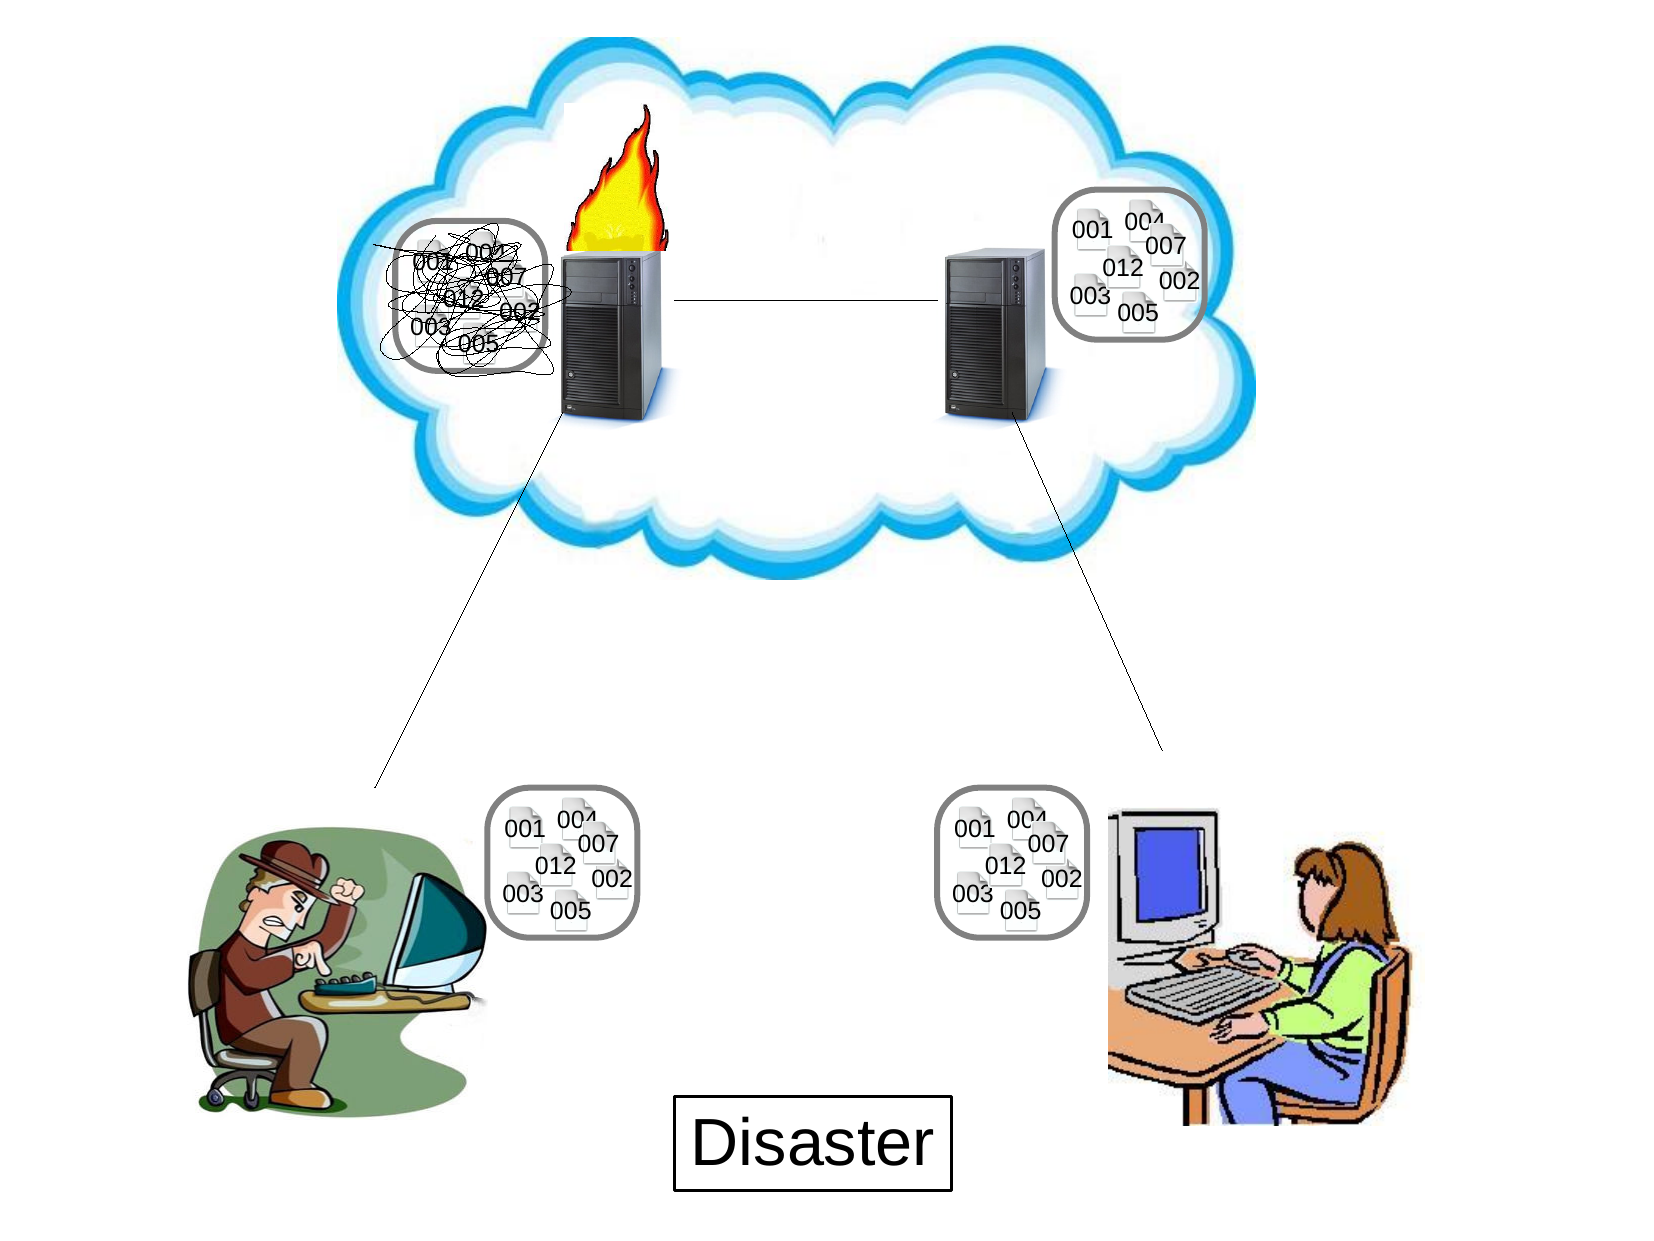

004
001
007
004
001
012
007
002
003
012
002
005
003
005
004
004
001
001
007
007
012
012
002
002
003
003
005
005
Disaster